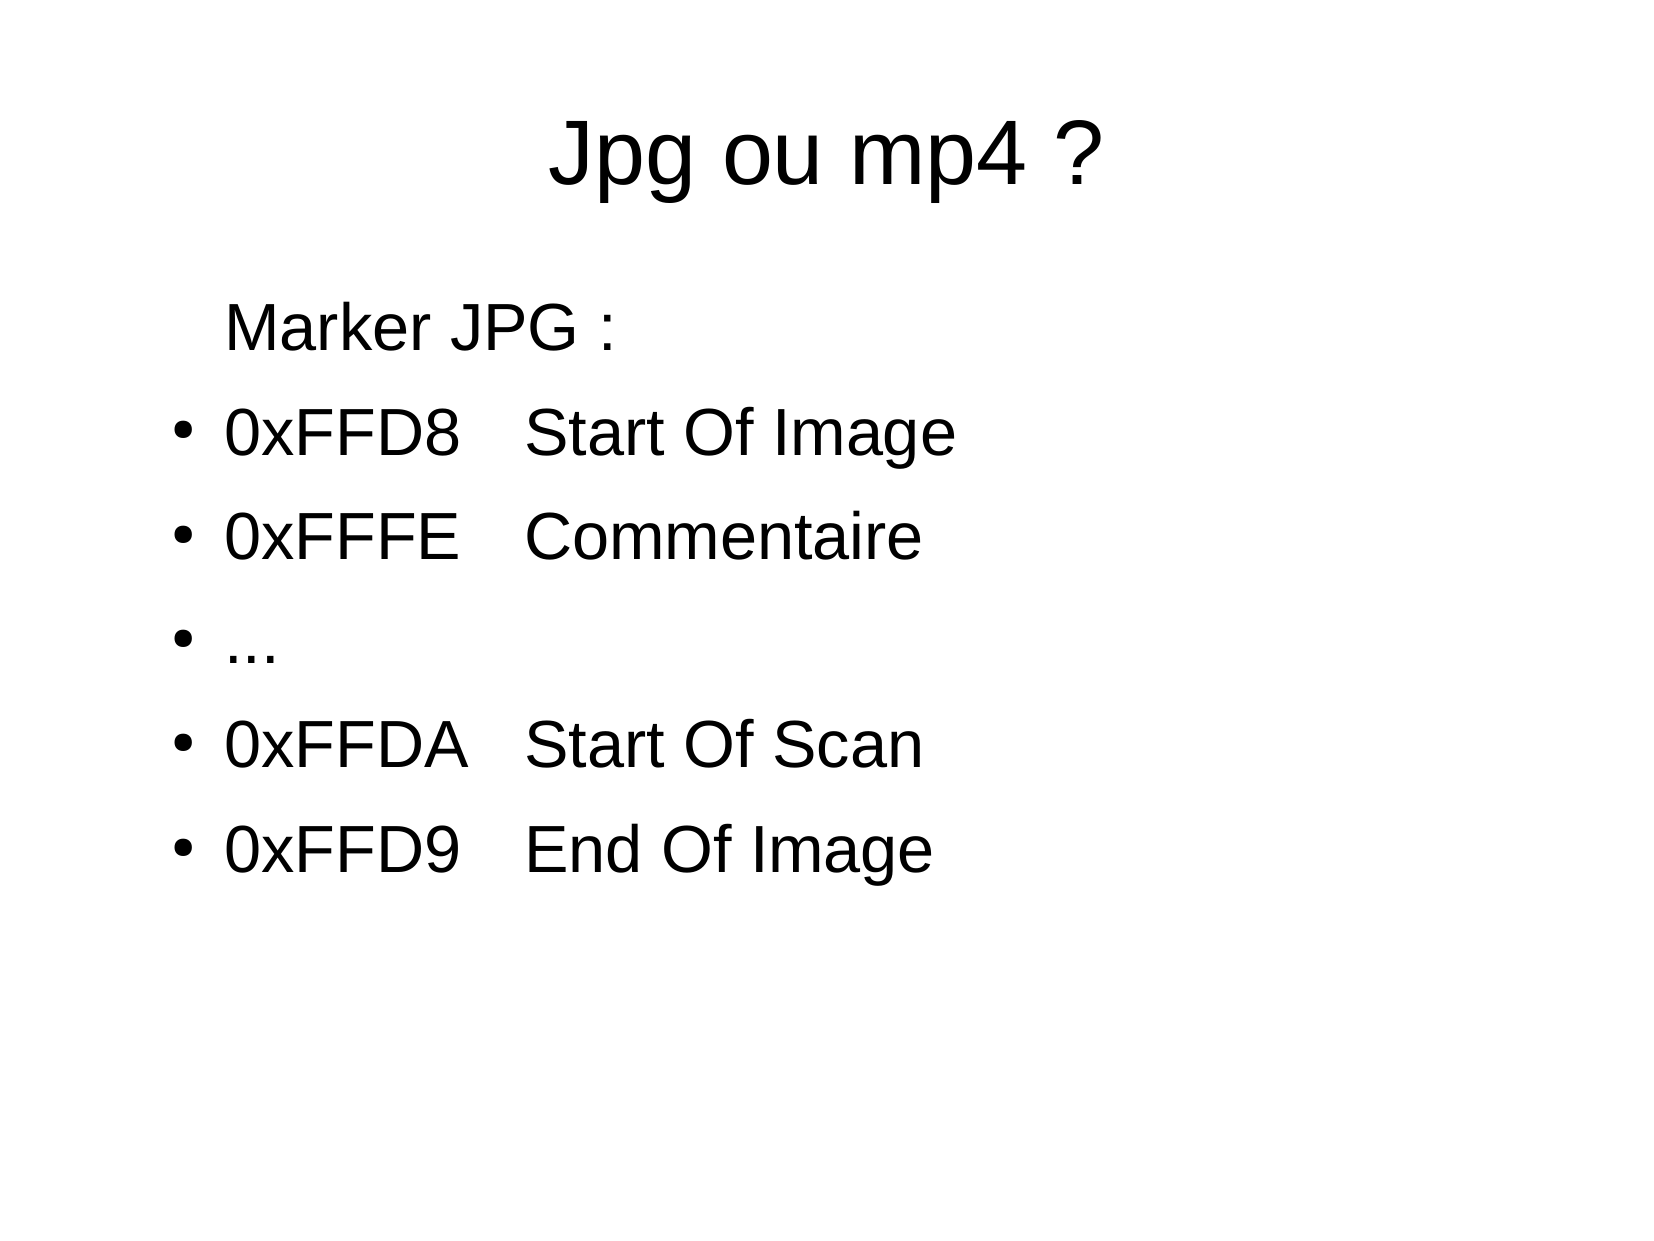

# Jpg ou mp4 ?
Marker JPG :
0xFFD8 	Start Of Image
0xFFFE 	Commentaire
...
0xFFDA 	Start Of Scan
0xFFD9 	End Of Image